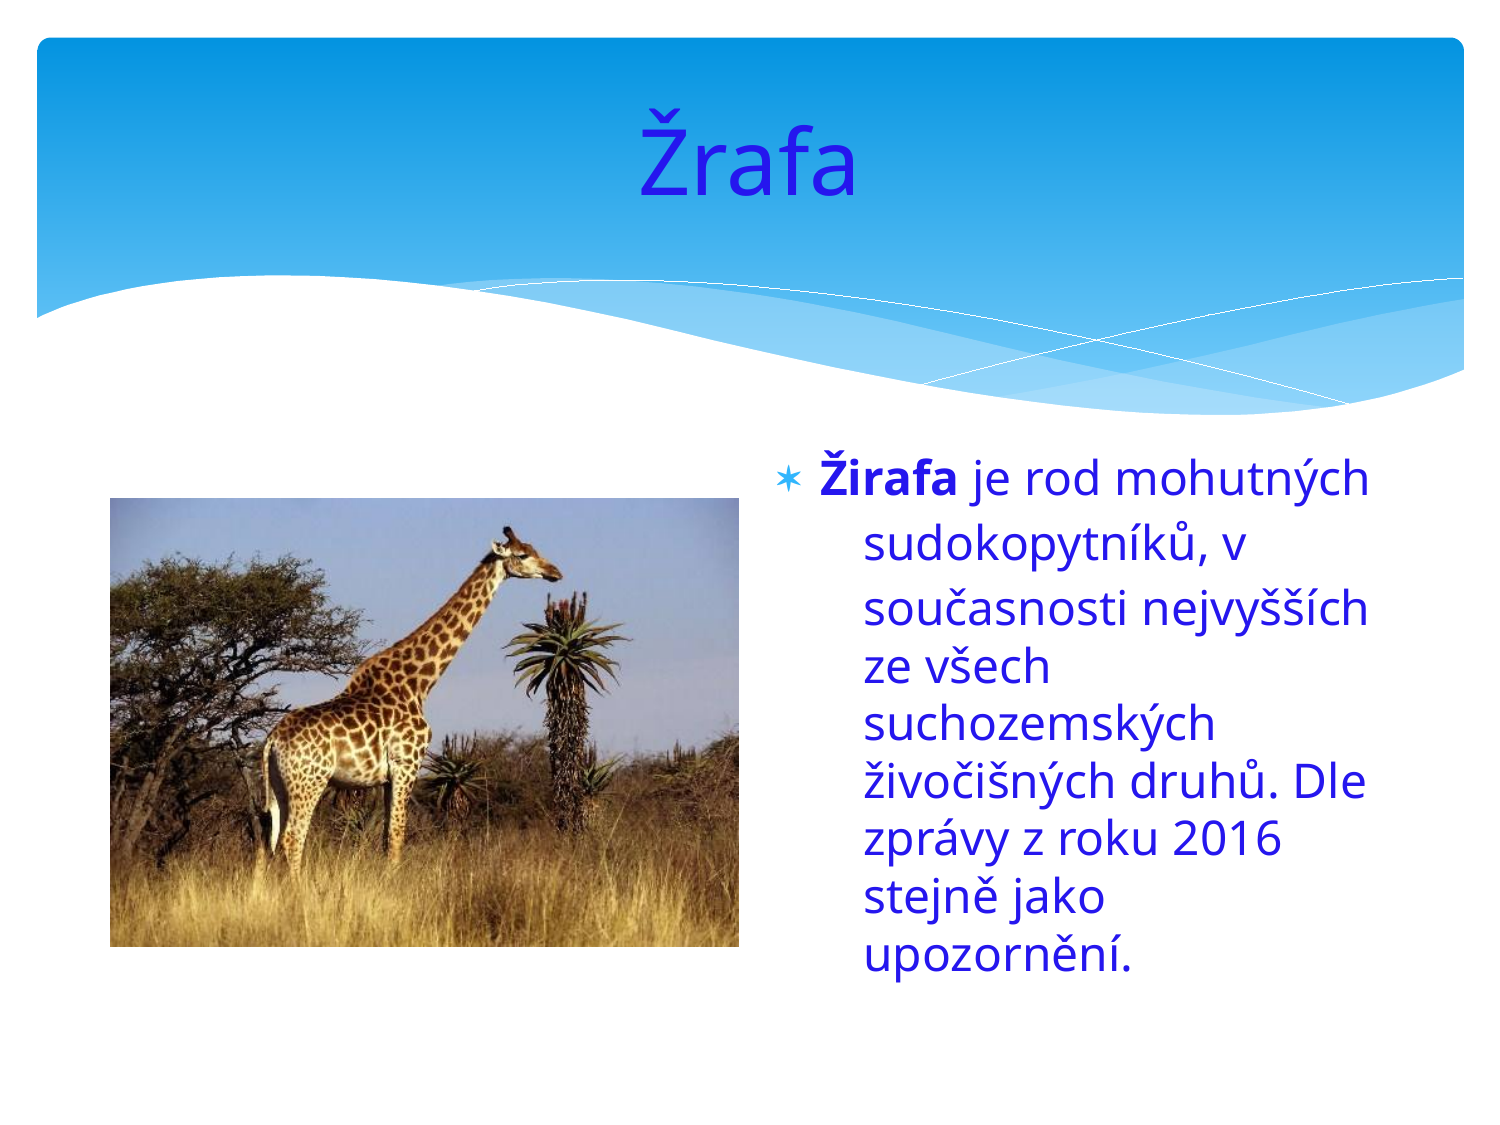

# Žrafa
Žirafa je rod mohutných sudokopytníků, v současnosti nejvyšších ze všech suchozemských živočišných druhů. Dle zprávy z roku 2016 stejně jako upozornění.